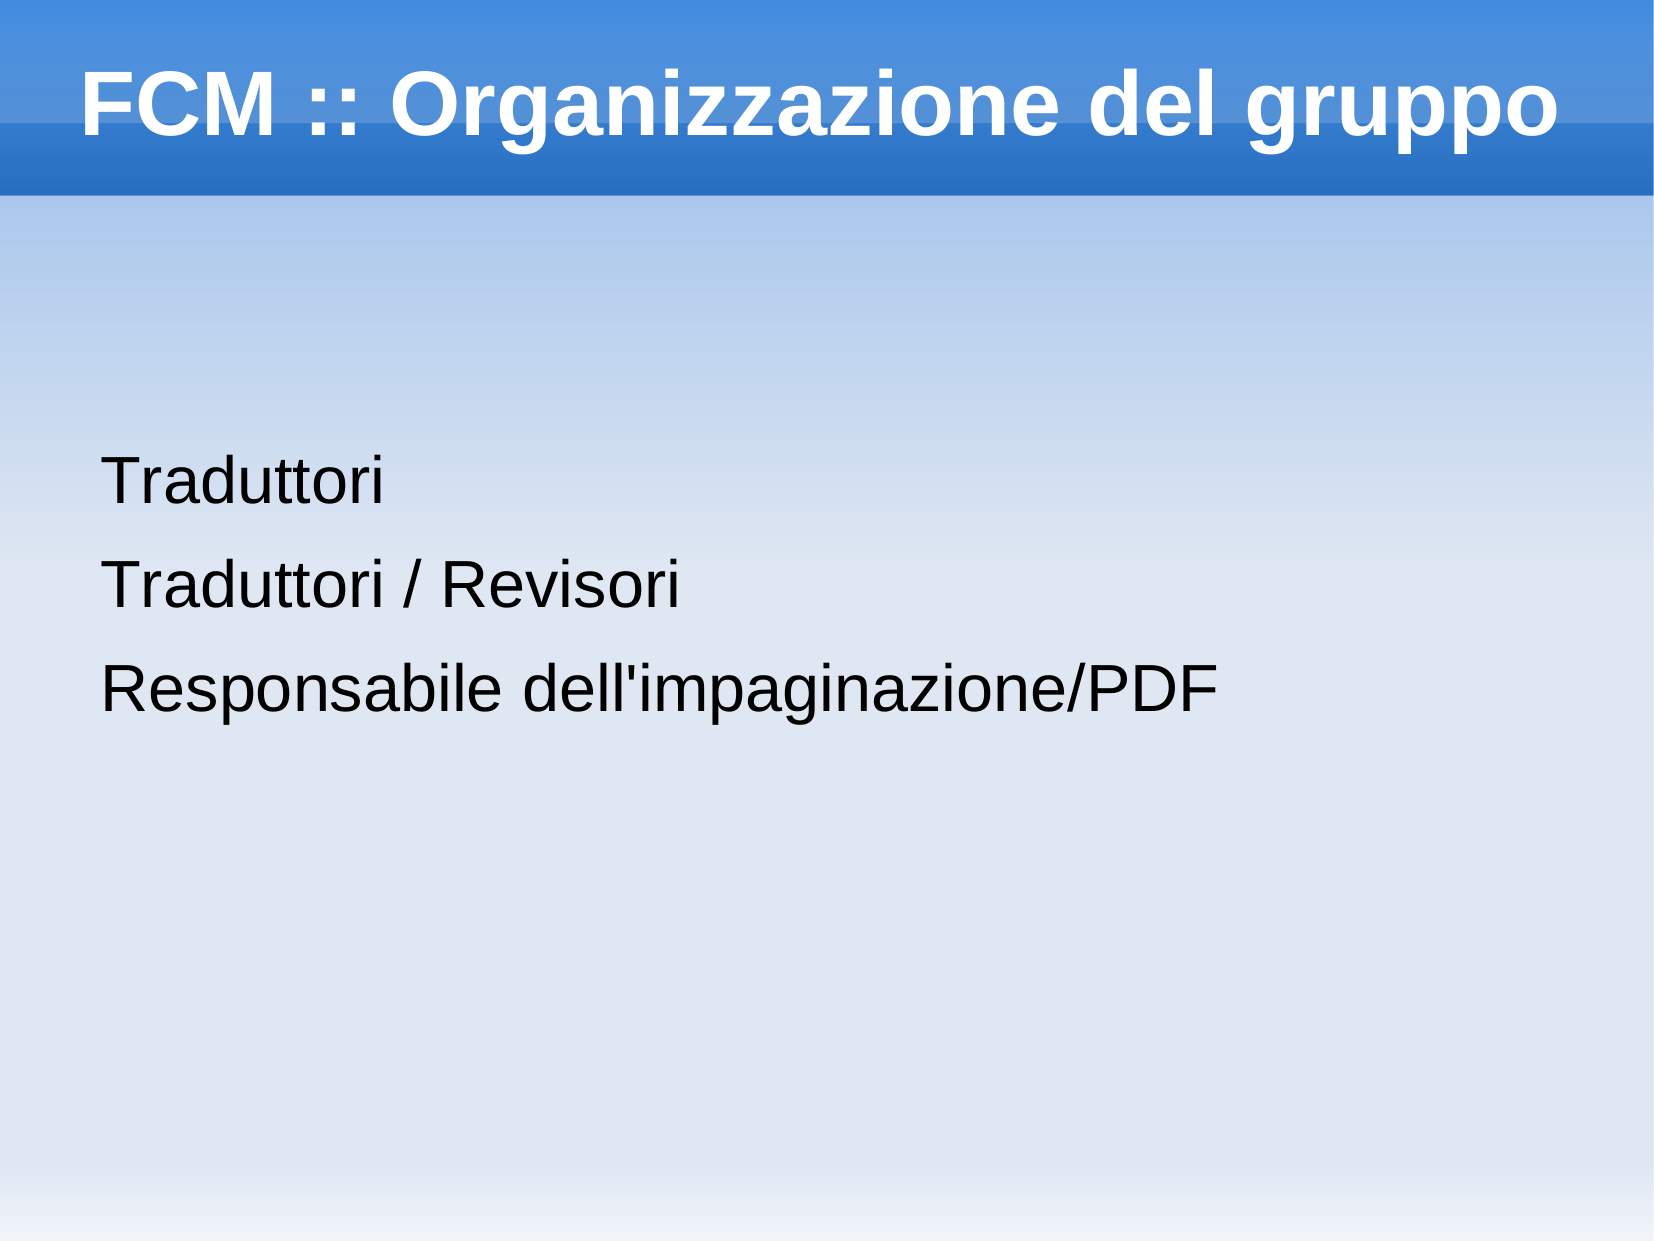

# FCM :: Organizzazione del gruppo
Traduttori
Traduttori / Revisori
Responsabile dell'impaginazione/PDF